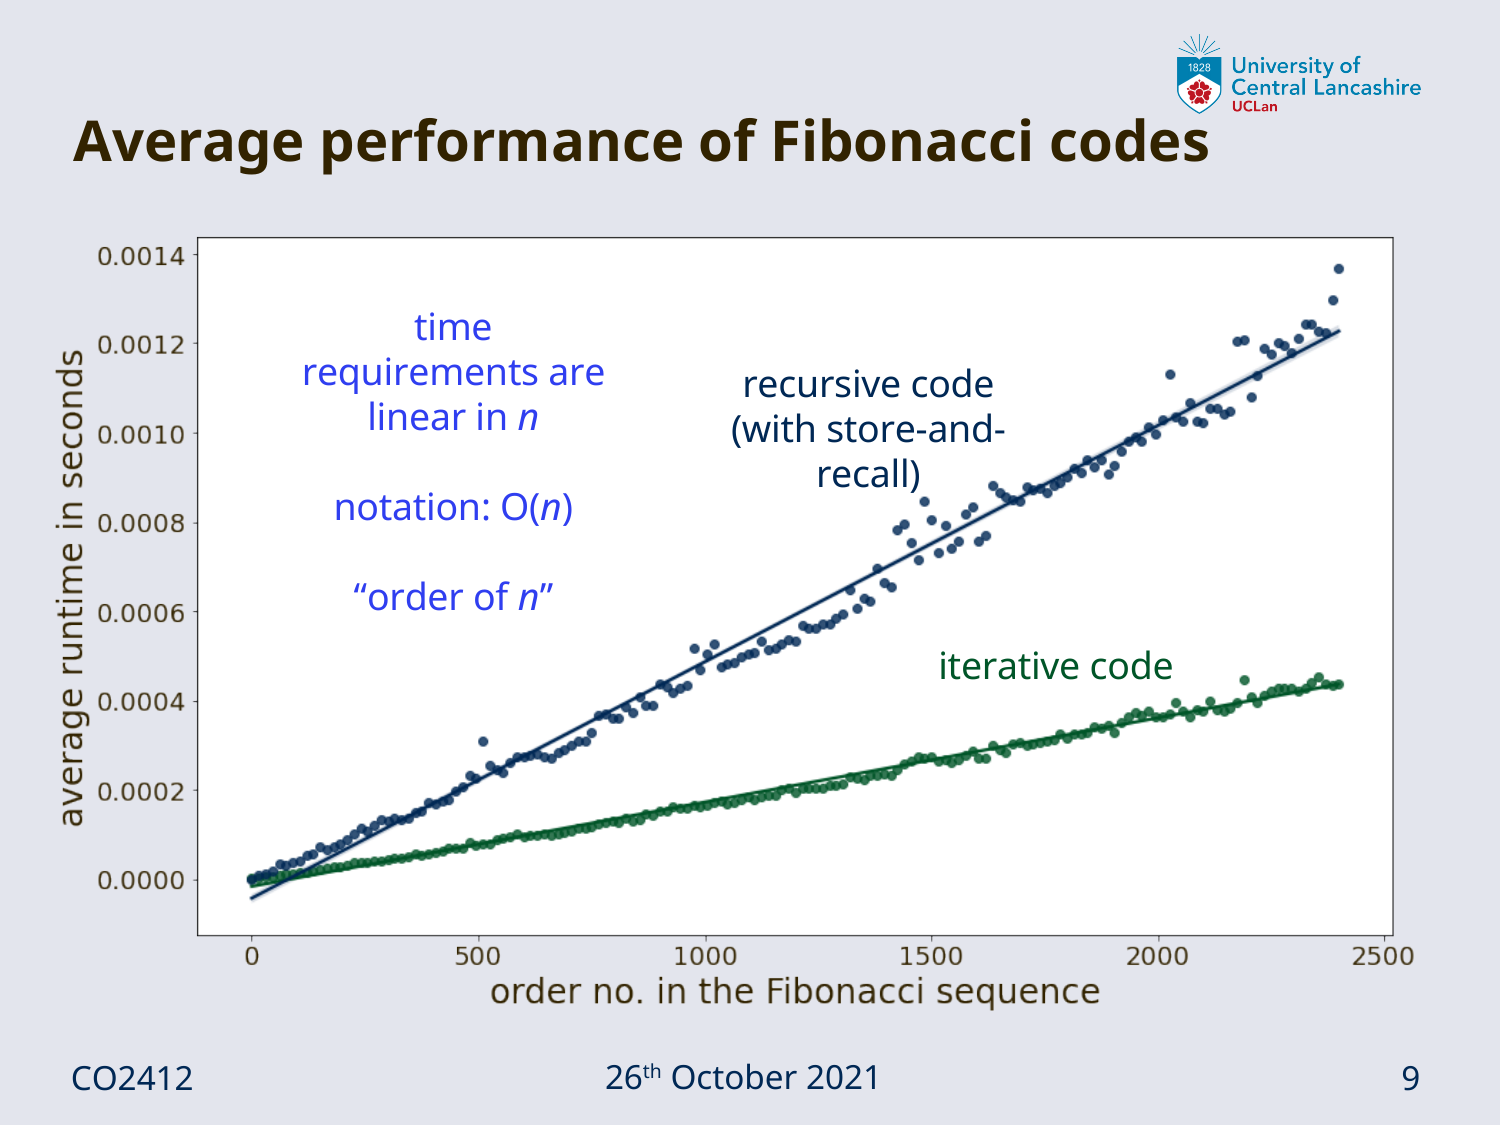

# Average performance of Fibonacci codes
time requirements are linear in n
notation: O(n)
“order of n”
recursive code
(with store-and-recall)
iterative code